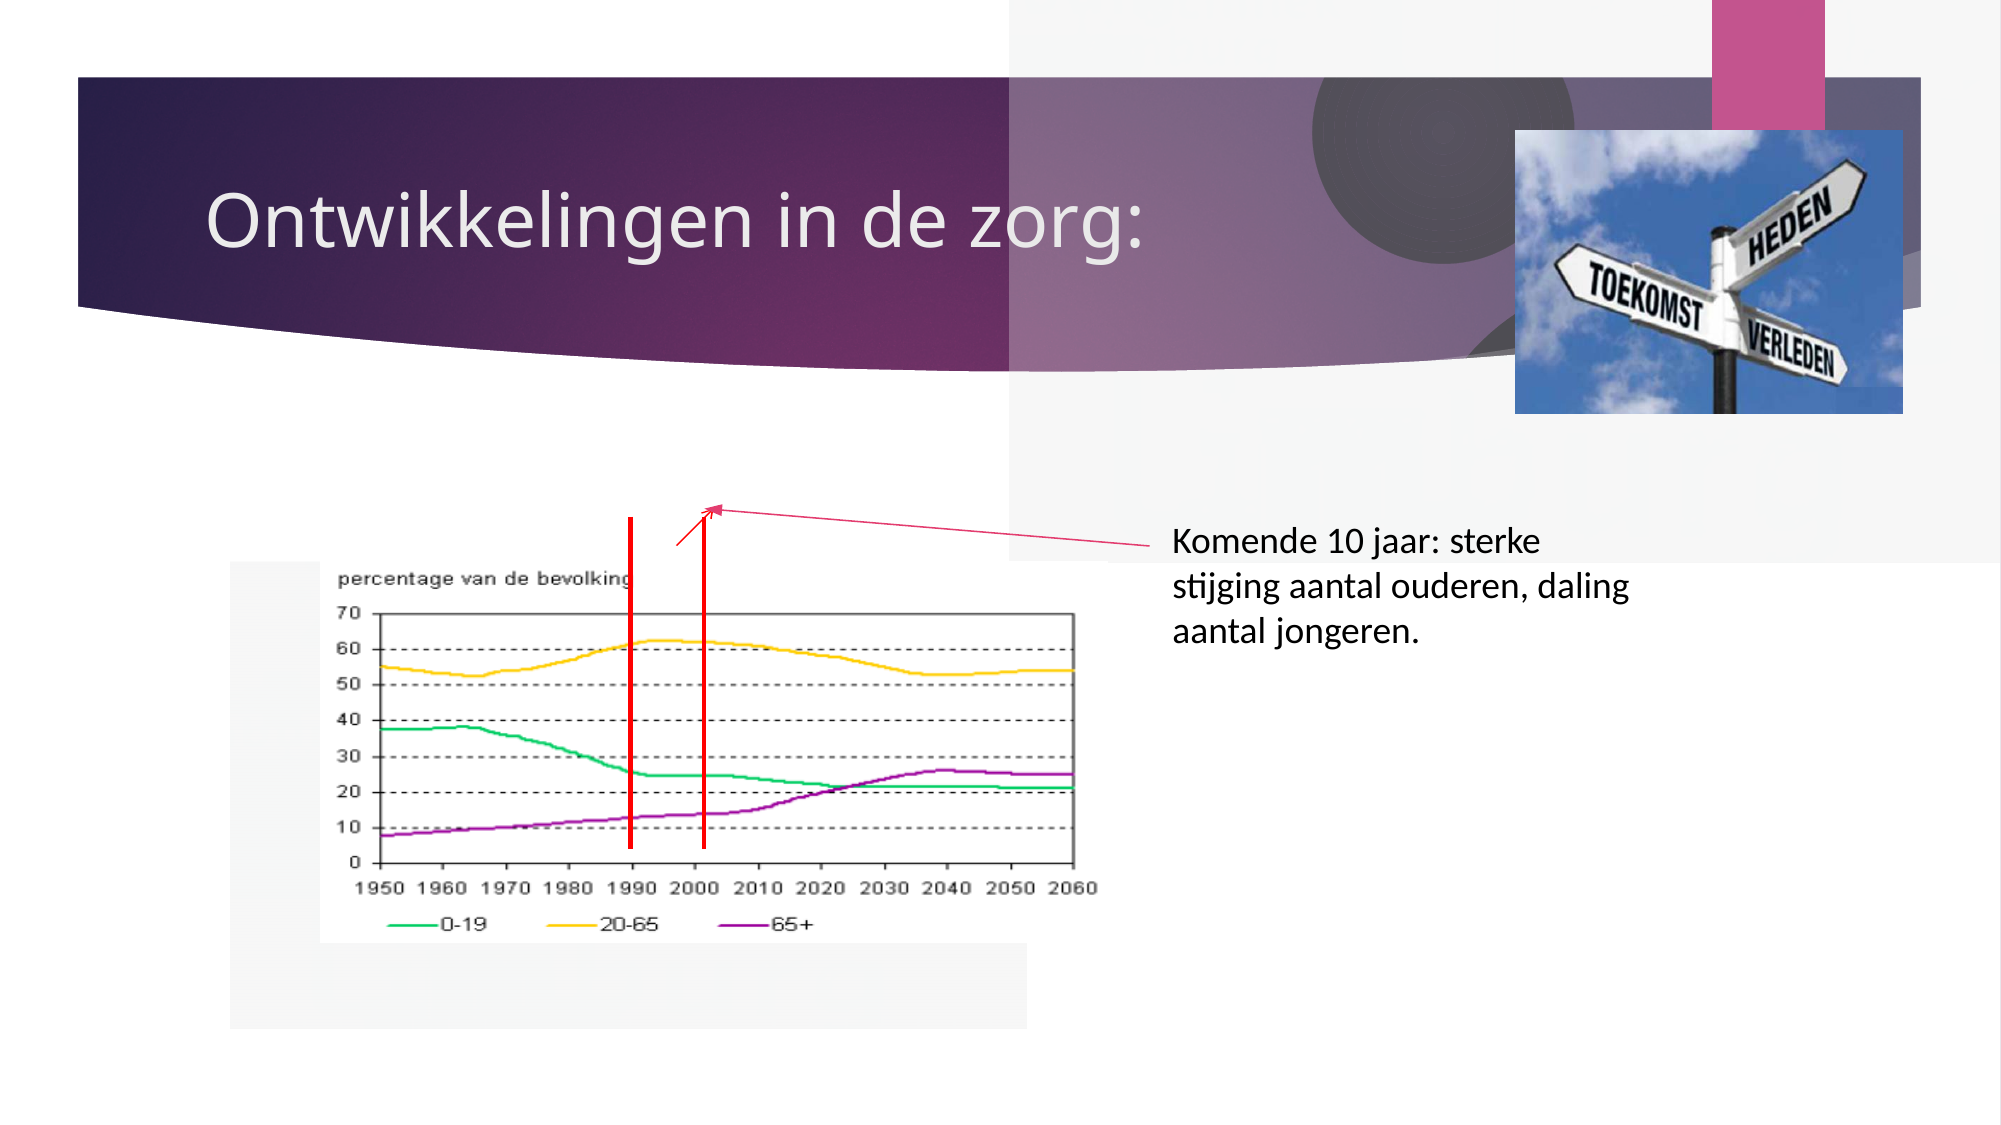

# Ontwikkelingen in de zorg:
Komende 10 jaar: sterke stijging aantal ouderen, daling aantal jongeren.